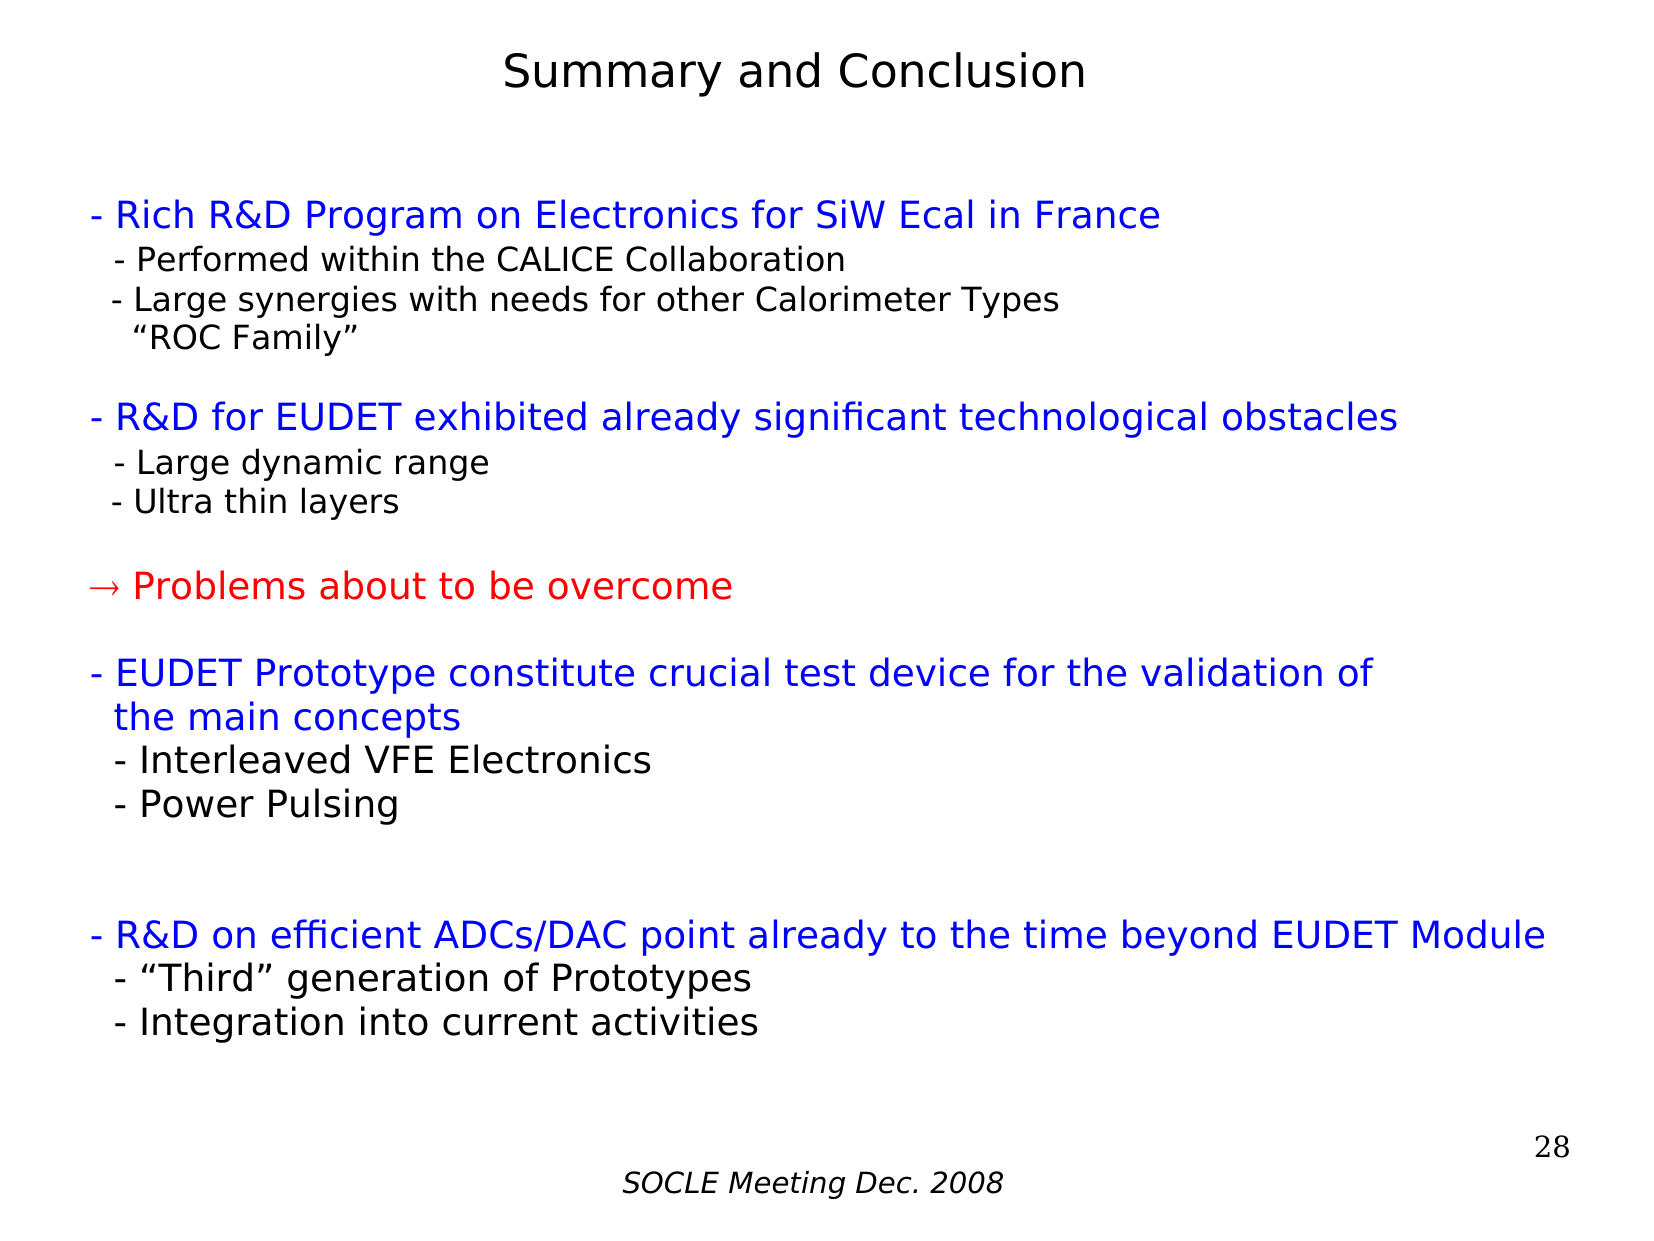

Summary and Conclusion
- Rich R&D Program on Electronics for SiW Ecal in France
 - Performed within the CALICE Collaboration
 - Large synergies with needs for other Calorimeter Types
 “ROC Family”
- R&D for EUDET exhibited already significant technological obstacles
 - Large dynamic range
 - Ultra thin layers
 Problems about to be overcome
- EUDET Prototype constitute crucial test device for the validation of
 the main concepts
 - Interleaved VFE Electronics
 - Power Pulsing
- R&D on efficient ADCs/DAC point already to the time beyond EUDET Module
 - “Third” generation of Prototypes
 - Integration into current activities
28